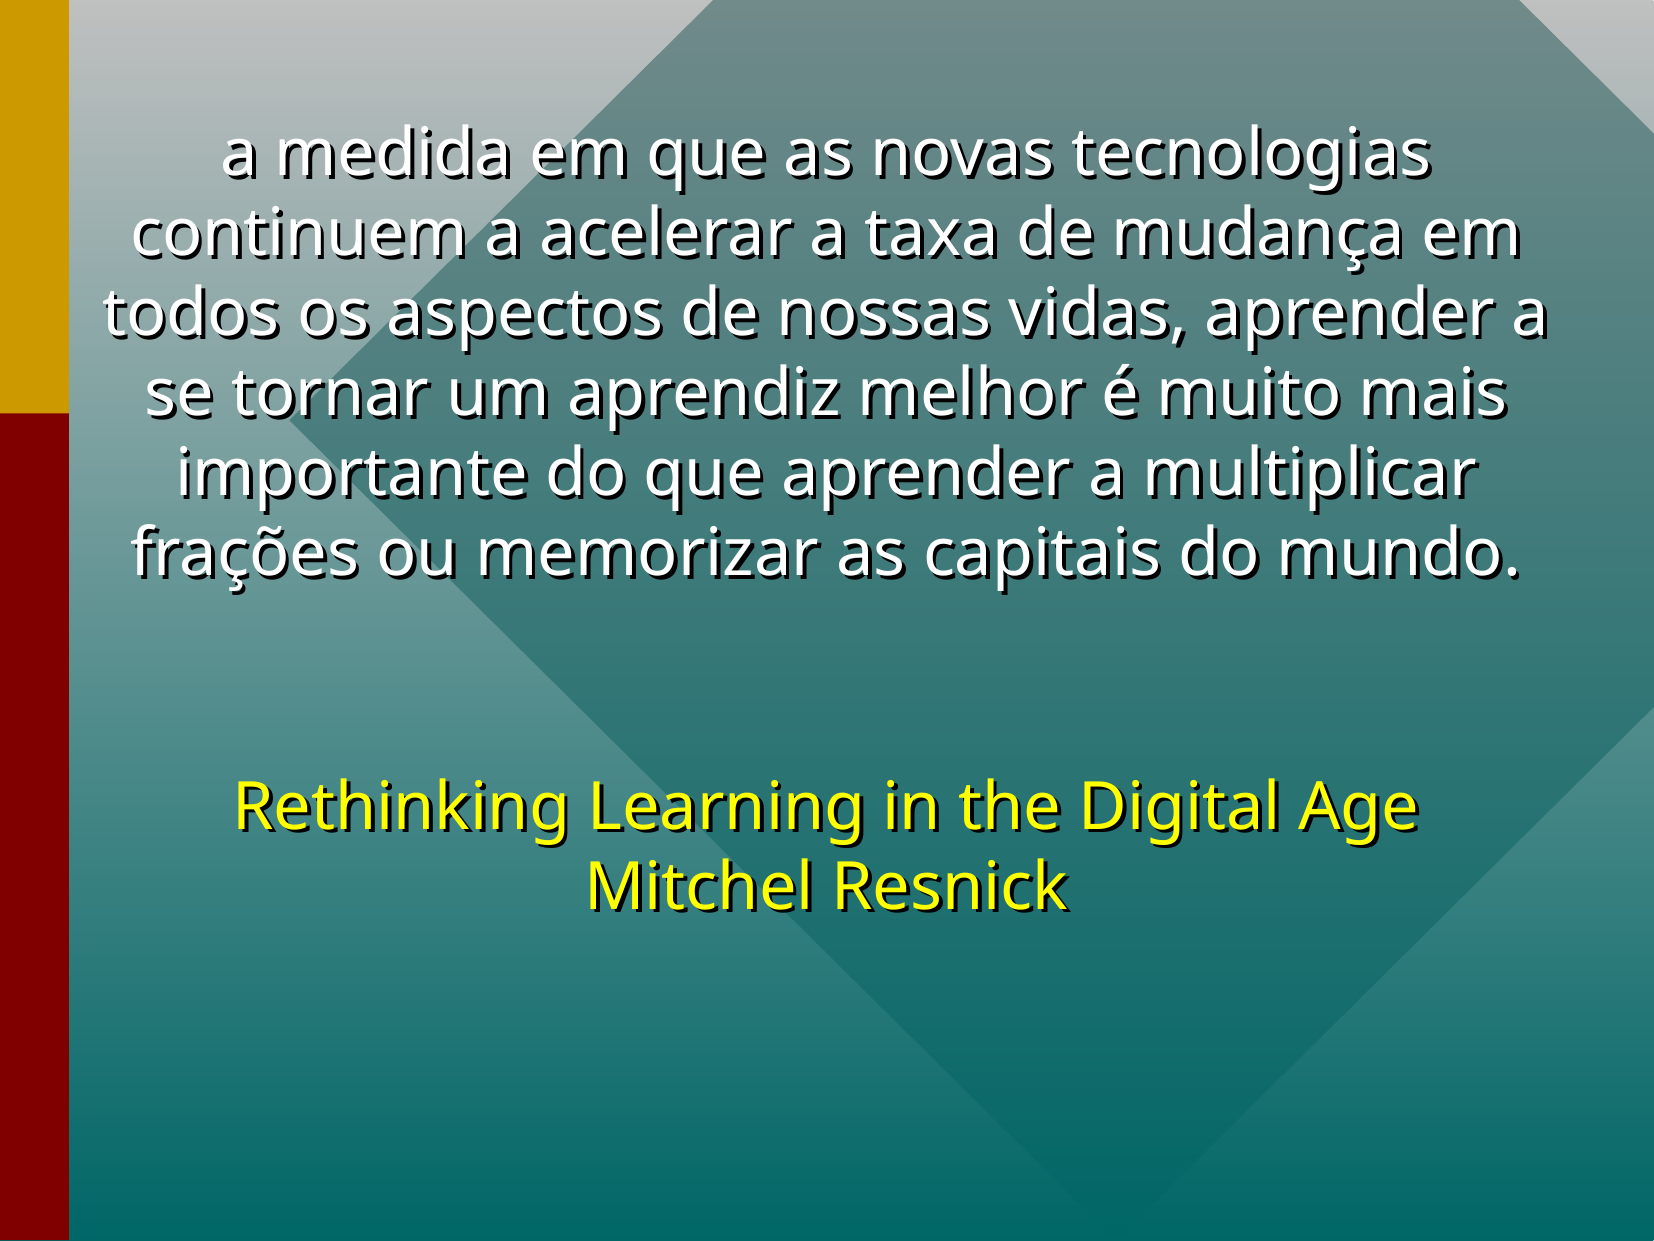

# a medida em que as novas tecnologias continuem a acelerar a taxa de mudança em todos os aspectos de nossas vidas, aprender a se tornar um aprendiz melhor é muito mais importante do que aprender a multiplicar frações ou memorizar as capitais do mundo.
Rethinking Learning in the Digital Age
Mitchel Resnick